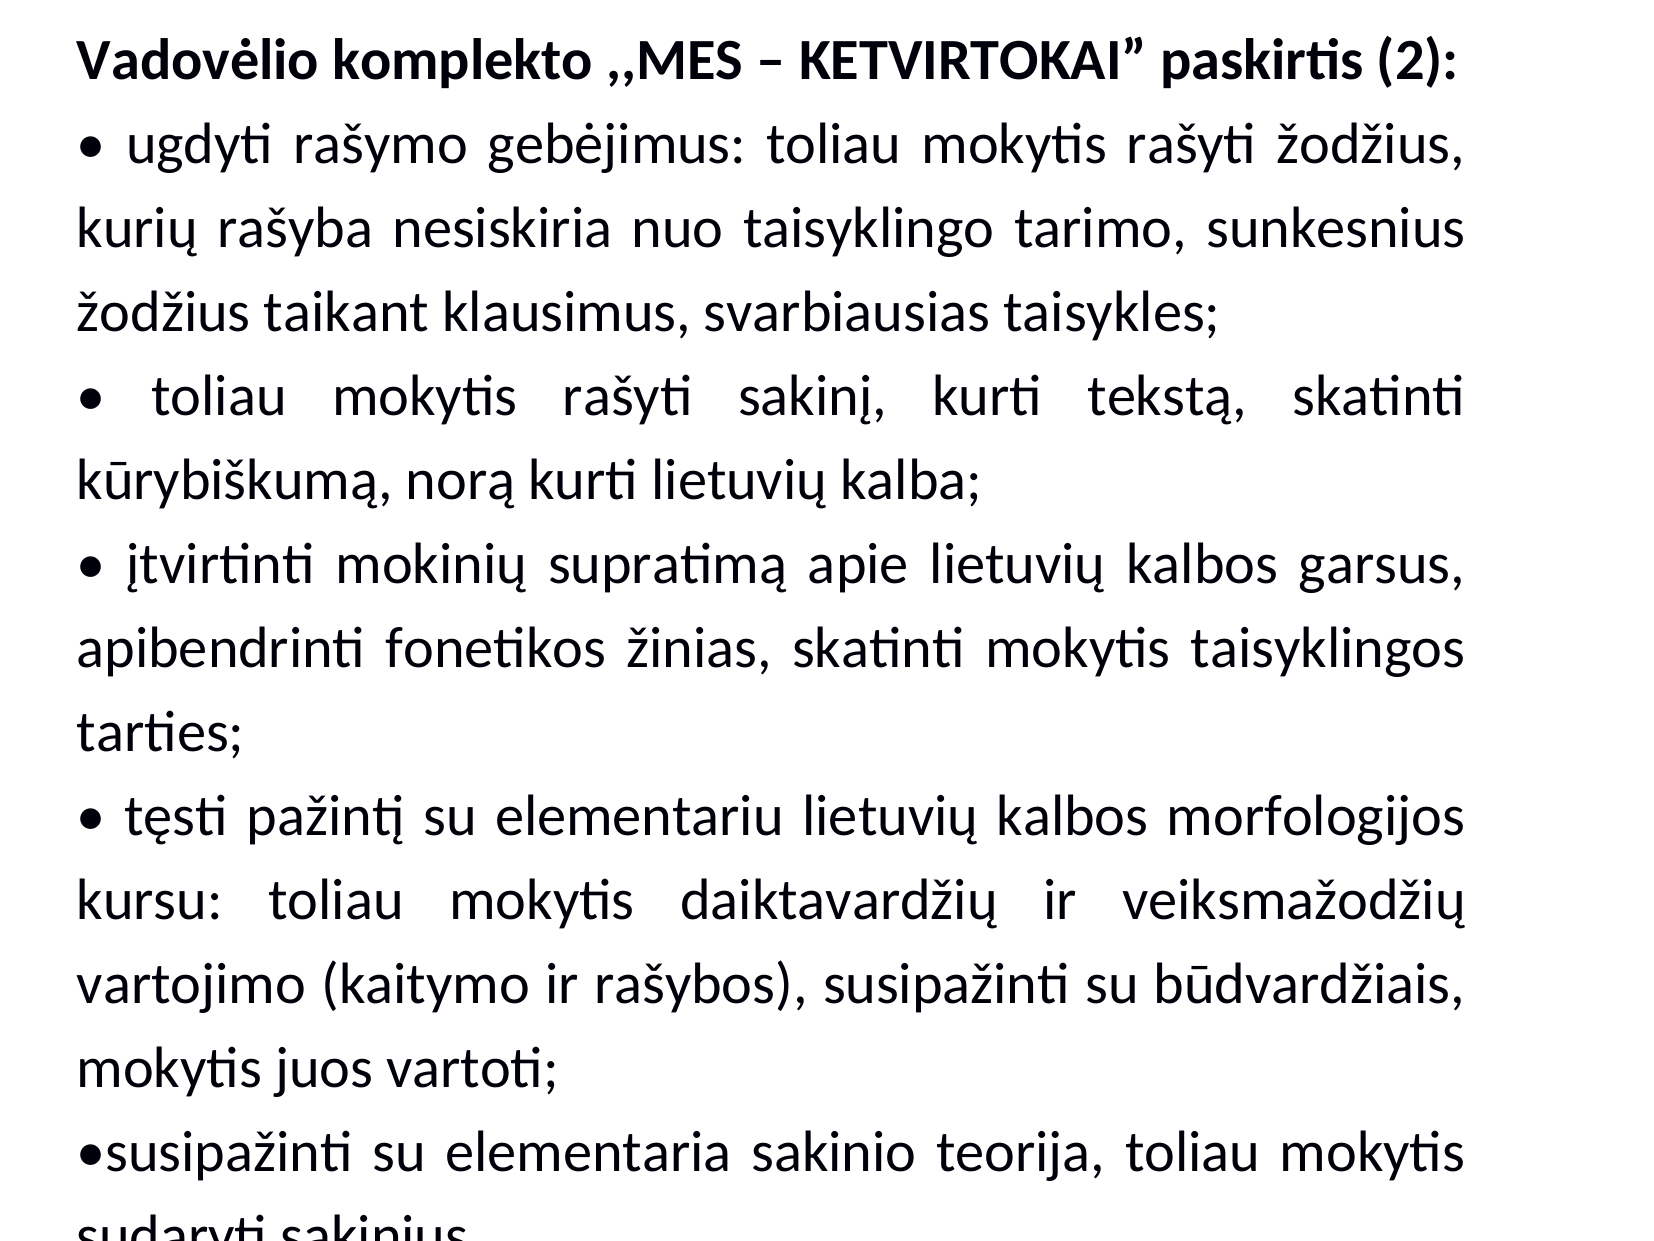

Vadovėlio komplekto ,,MES – KETVIRTOKAI” paskirtis (2):
• ugdyti rašymo gebėjimus: toliau mokytis rašyti žodžius, kurių rašyba nesiskiria nuo taisyklingo tarimo, sunkesnius žodžius taikant klausimus, svarbiausias taisykles;
• toliau mokytis rašyti sakinį, kurti tekstą, skatinti kūrybiškumą, norą kurti lietuvių kalba;
• įtvirtinti mokinių supratimą apie lietuvių kalbos garsus, apibendrinti fonetikos žinias, skatinti mokytis taisyklingos tarties;
• tęsti pažintį su elementariu lietuvių kalbos morfologijos kursu: toliau mokytis daiktavardžių ir veiksmažodžių vartojimo (kaitymo ir rašybos), susipažinti su būdvardžiais, mokytis juos vartoti;
•susipažinti su elementaria sakinio teorija, toliau mokytis sudaryti sakinius.